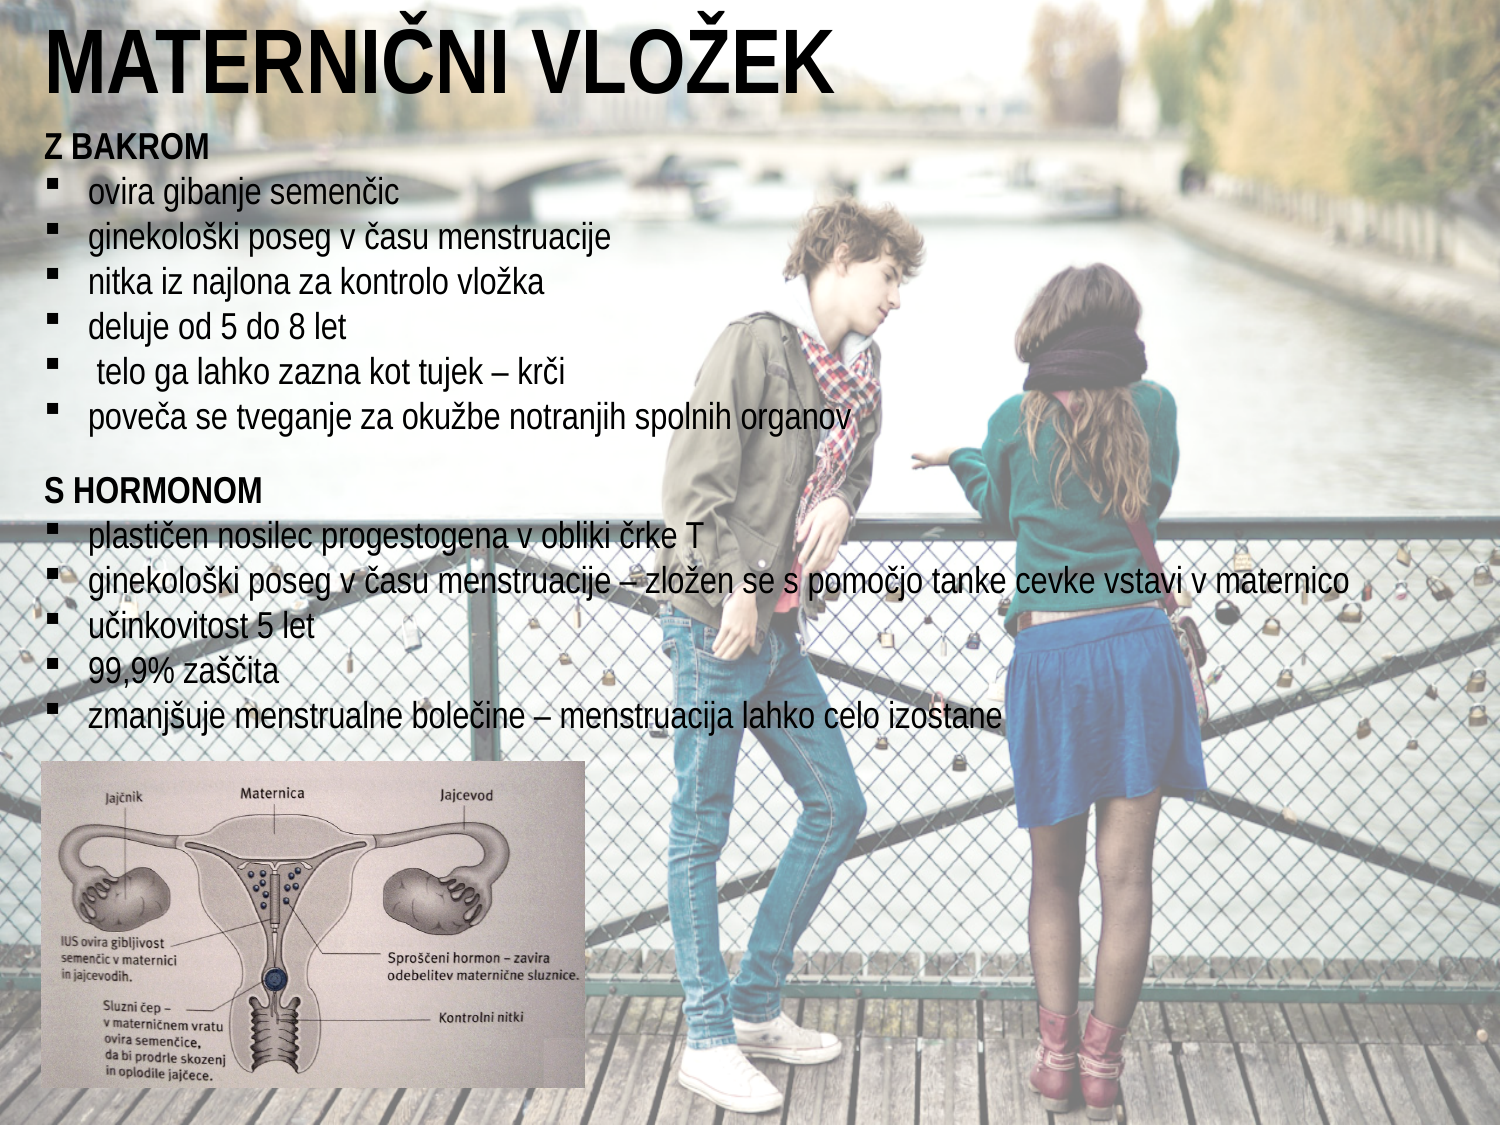

# MATERNIČNI VLOŽEK
Z BAKROM
 ovira gibanje semenčic
 ginekološki poseg v času menstruacije
 nitka iz najlona za kontrolo vložka
 deluje od 5 do 8 let
 telo ga lahko zazna kot tujek – krči
 poveča se tveganje za okužbe notranjih spolnih organov
S HORMONOM
 plastičen nosilec progestogena v obliki črke T
 ginekološki poseg v času menstruacije – zložen se s pomočjo tanke cevke vstavi v maternico
 učinkovitost 5 let
 99,9% zaščita
 zmanjšuje menstrualne bolečine – menstruacija lahko celo izostane